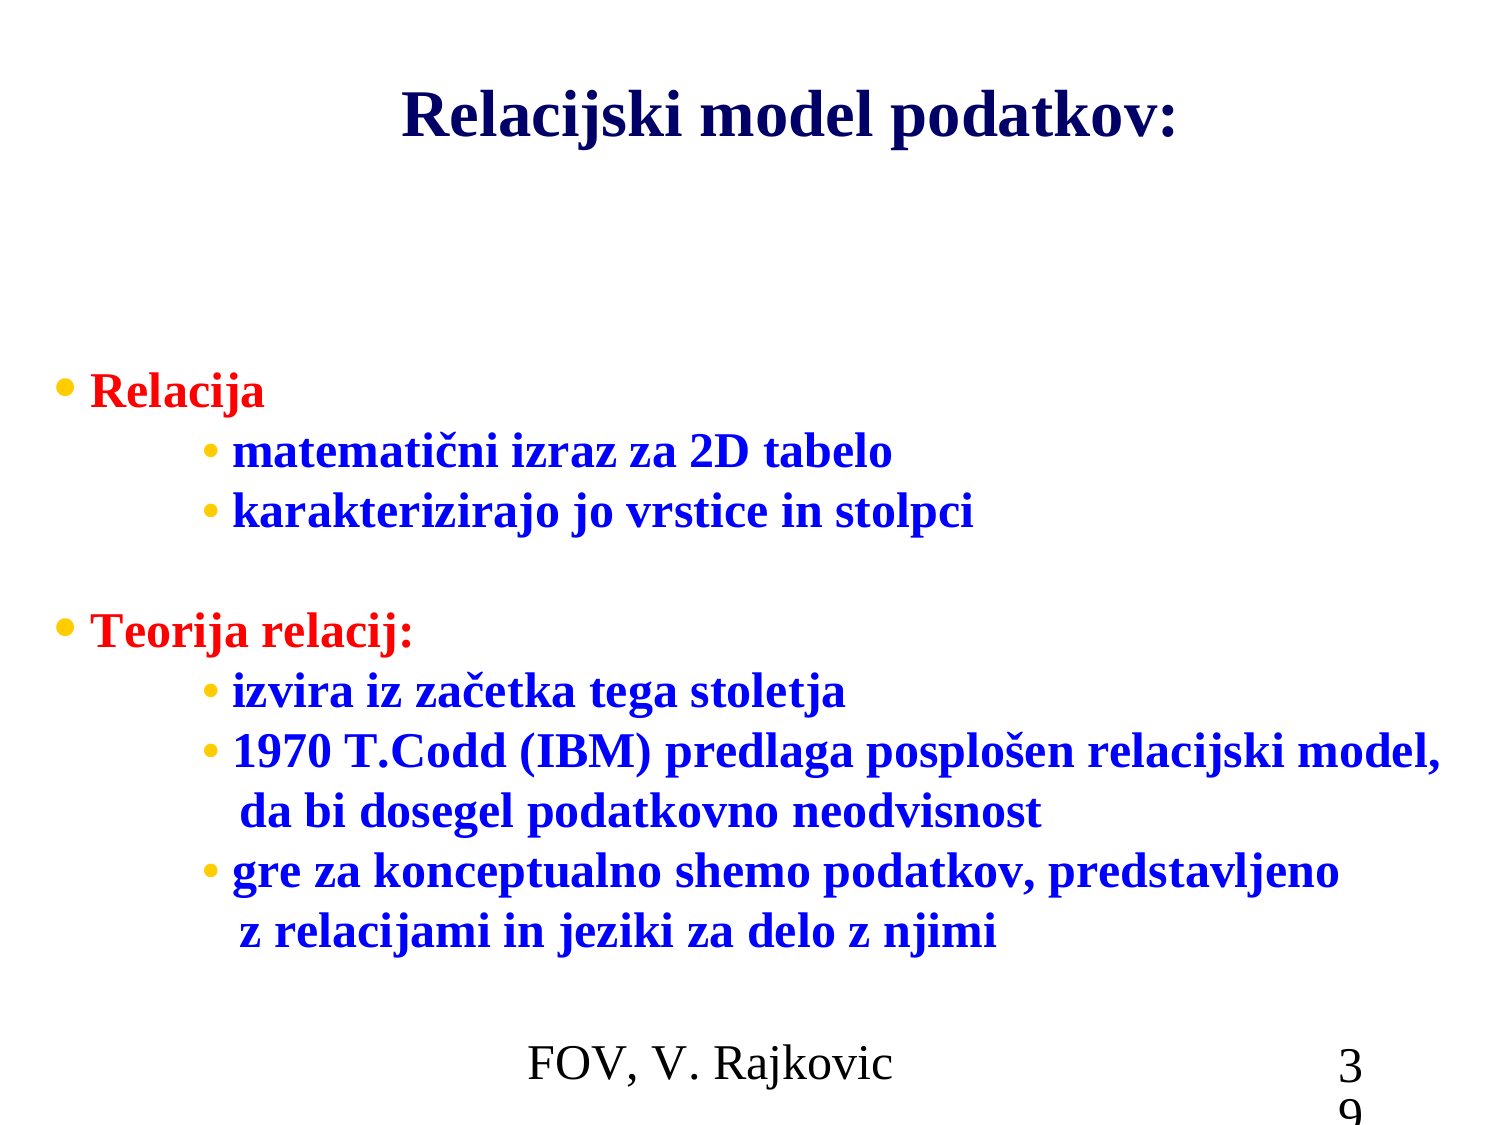

Relacijski model podatkov:
 Relacija
	• matematični izraz za 2D tabelo
	• karakterizirajo jo vrstice in stolpci
 Teorija relacij:
 	• izvira iz začetka tega stoletja
 	• 1970 T.Codd (IBM) predlaga posplošen relacijski model,
	 da bi dosegel podatkovno neodvisnost
	• gre za konceptualno shemo podatkov, predstavljeno
	 z relacijami in jeziki za delo z njimi
FOV, V. Rajkovic
39